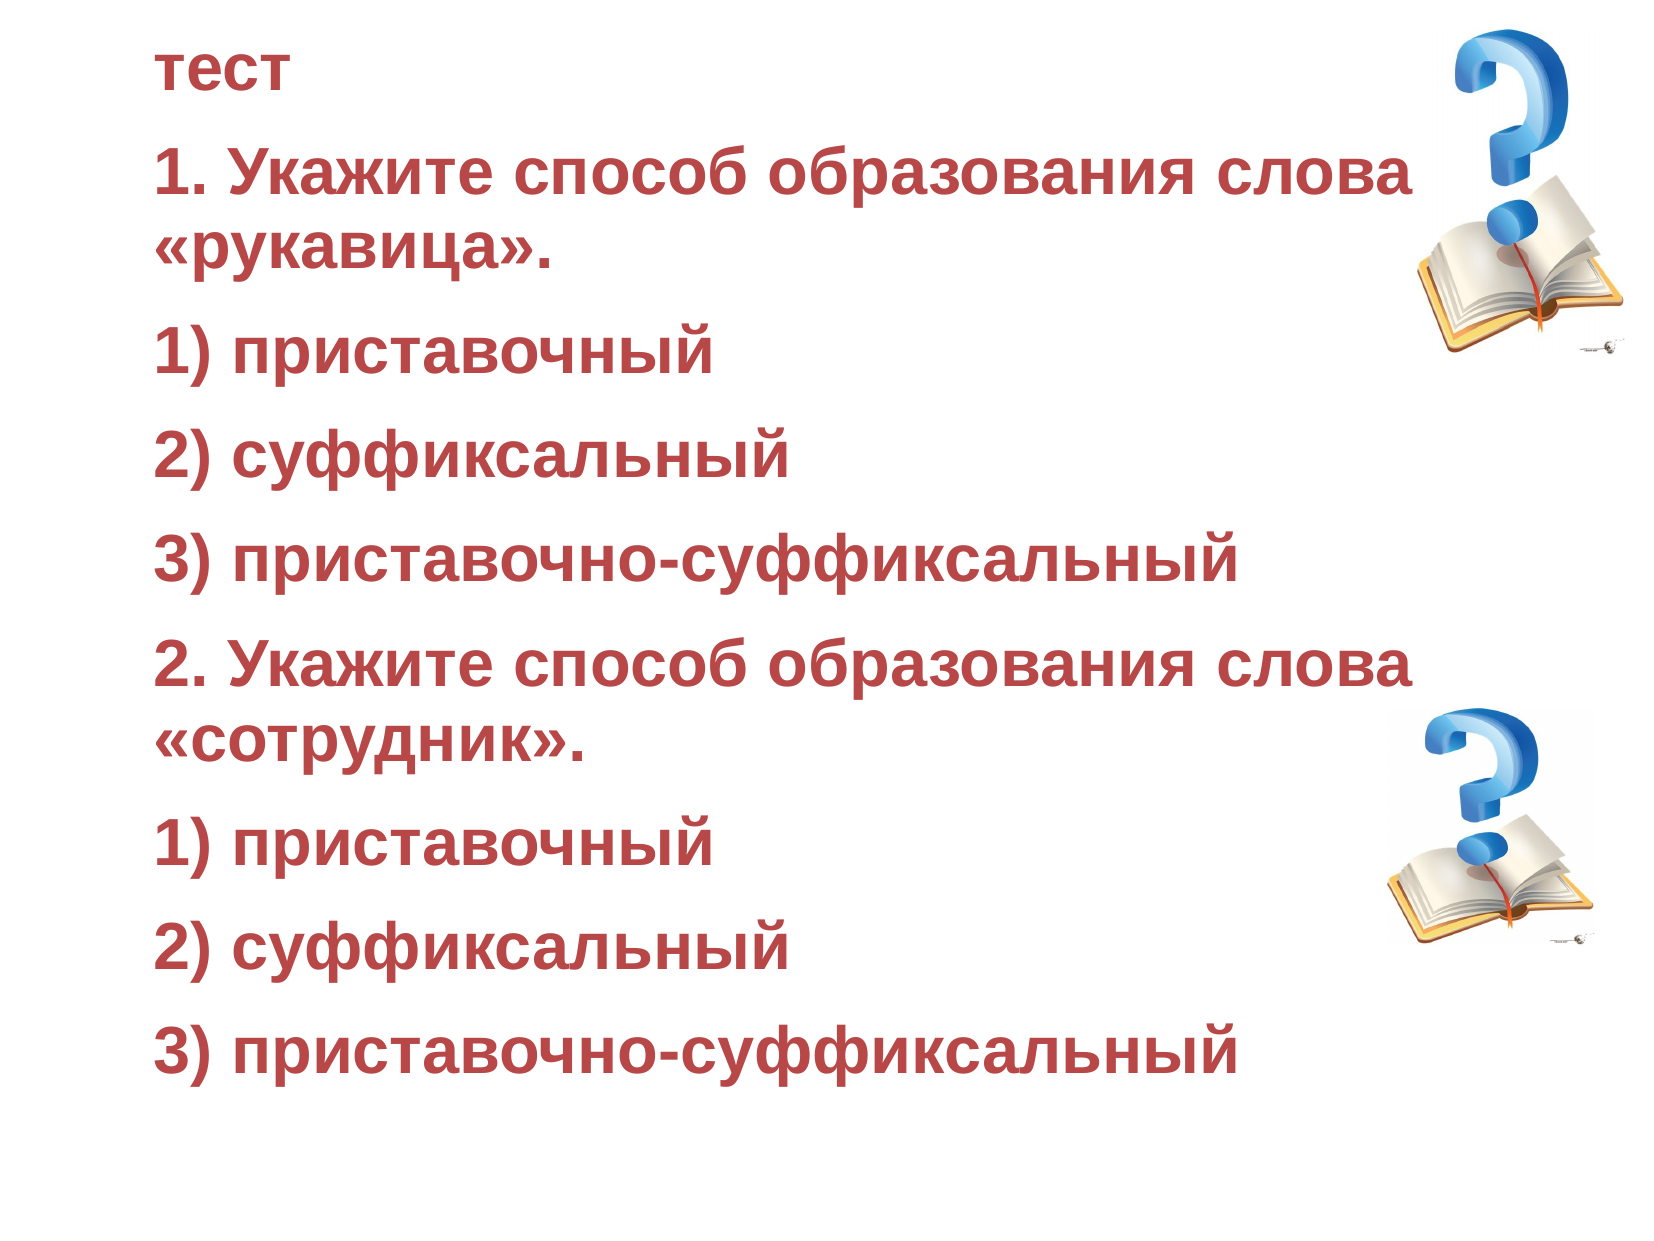

# тест
1. Укажите способ образования слова «рукавица».
1) приставочный
2) суффиксальный
3) приставочно-суффиксальный
2. Укажите способ образования слова «сотрудник».
1) приставочный
2) суффиксальный
3) приставочно-суффиксальный